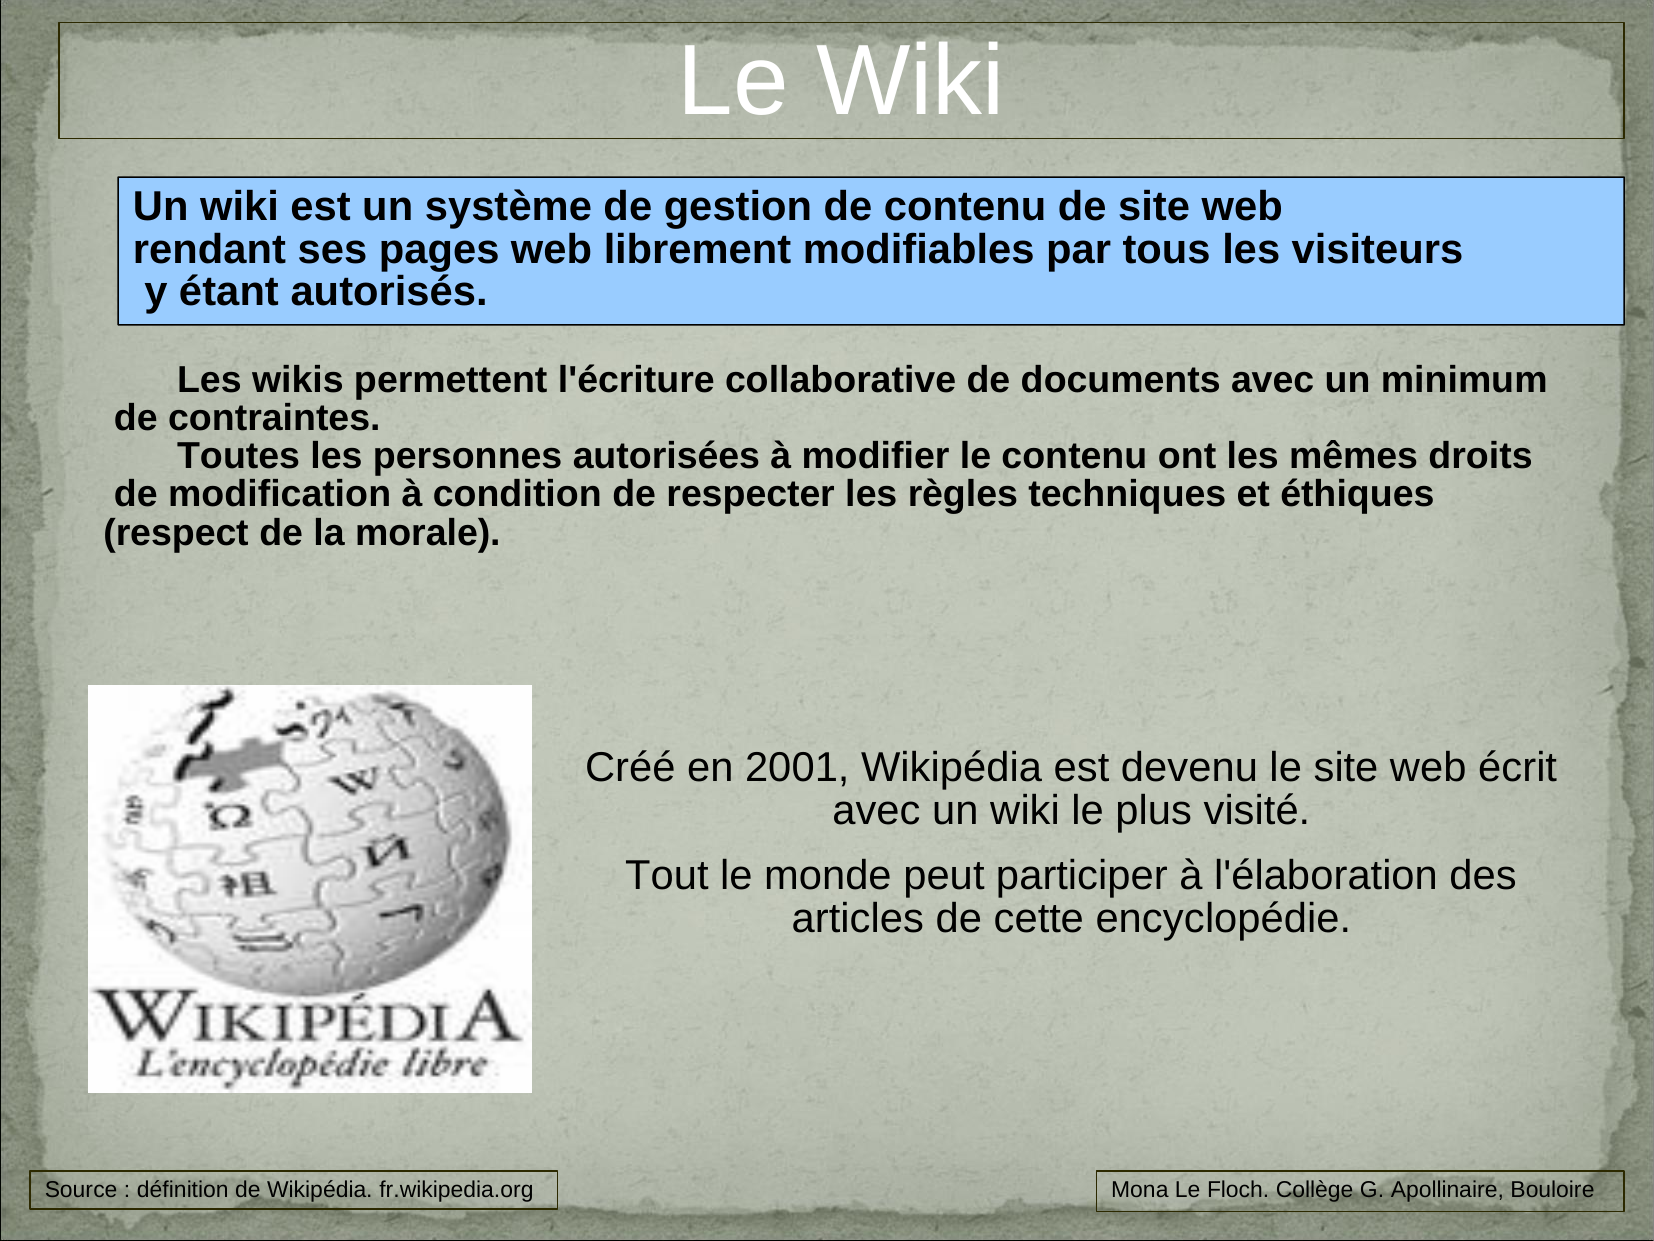

Le Wiki
Un wiki est un système de gestion de contenu de site web
rendant ses pages web librement modifiables par tous les visiteurs
 y étant autorisés.
	Les wikis permettent l'écriture collaborative de documents avec un minimum
 de contraintes.
	Toutes les personnes autorisées à modifier le contenu ont les mêmes droits
 de modification à condition de respecter les règles techniques et éthiques
(respect de la morale).
Créé en 2001, Wikipédia est devenu le site web écrit avec un wiki le plus visité.
Tout le monde peut participer à l'élaboration des articles de cette encyclopédie.
Source : définition de Wikipédia. fr.wikipedia.org
Mona Le Floch. Collège G. Apollinaire, Bouloire